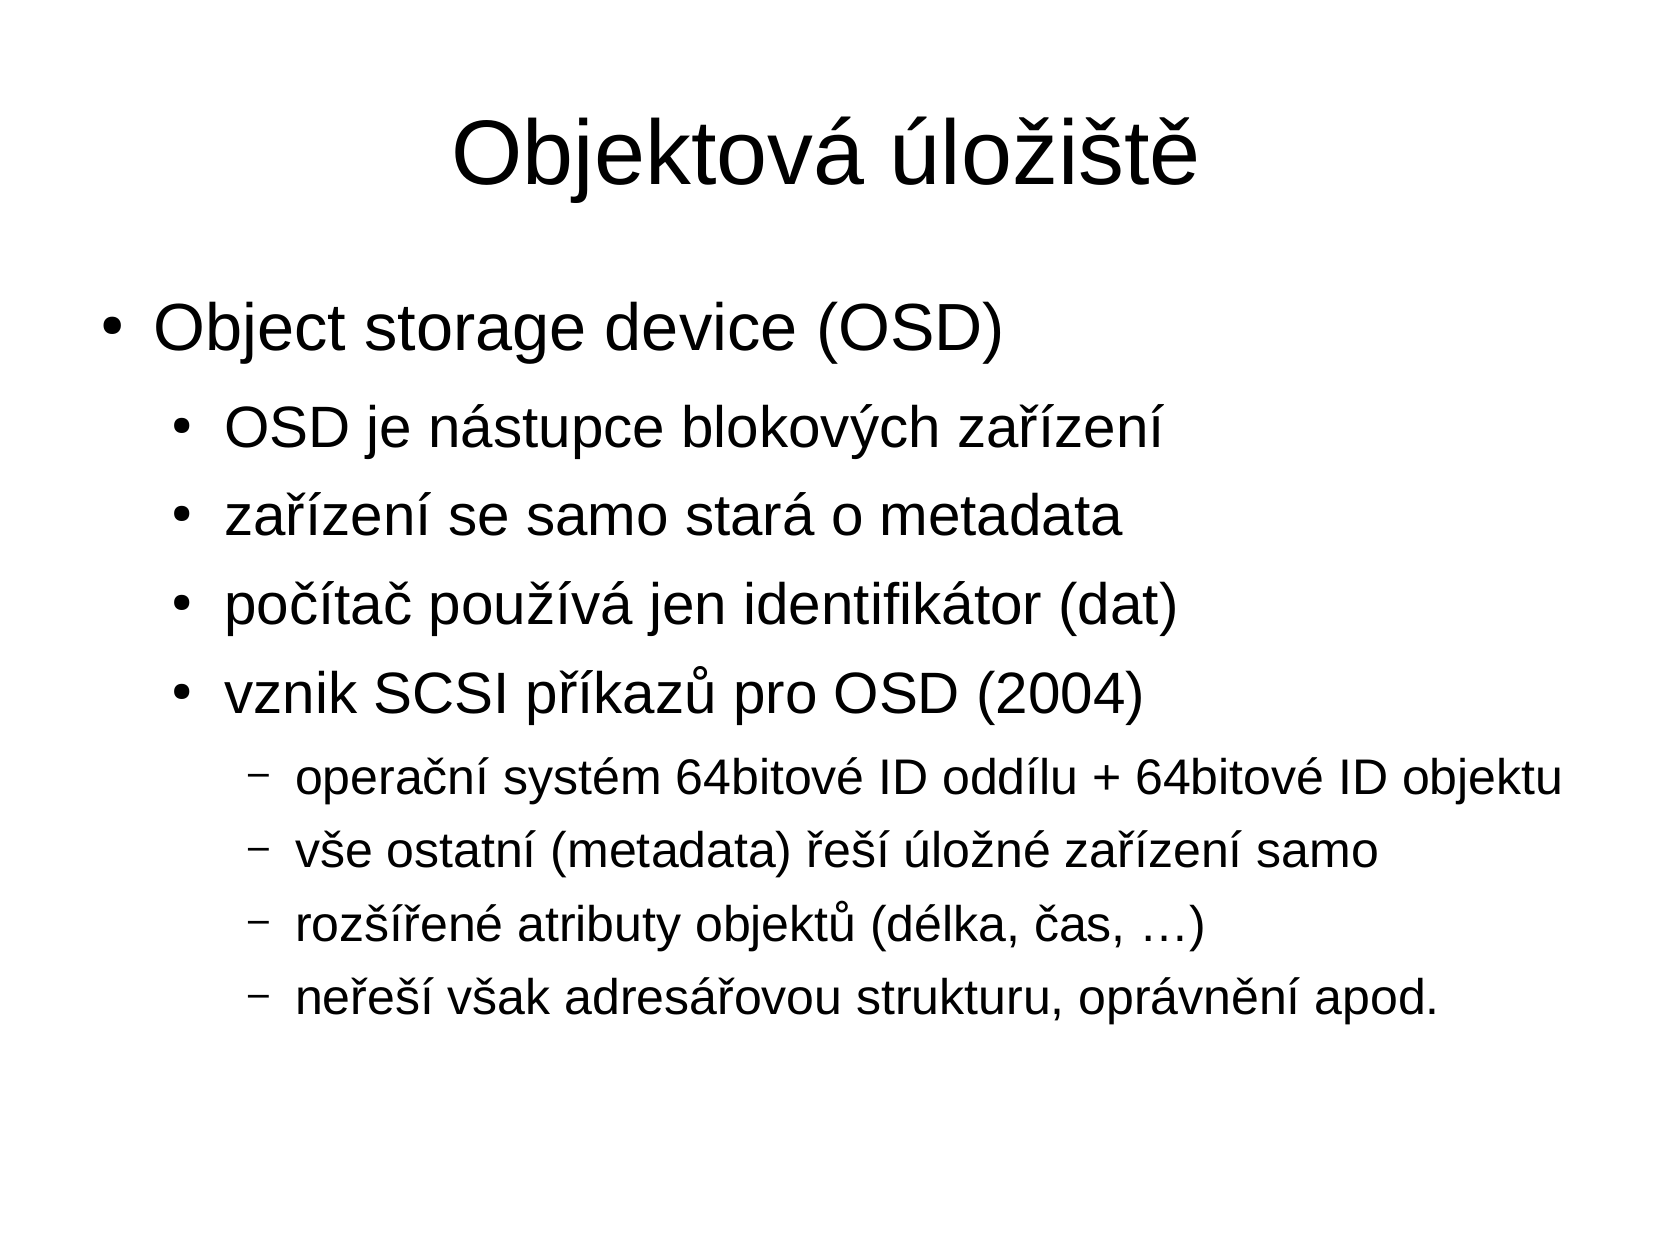

# Objektová úložiště
Object storage device (OSD)
OSD je nástupce blokových zařízení
zařízení se samo stará o metadata
počítač používá jen identifikátor (dat)
vznik SCSI příkazů pro OSD (2004)
operační systém 64bitové ID oddílu + 64bitové ID objektu
vše ostatní (metadata) řeší úložné zařízení samo
rozšířené atributy objektů (délka, čas, …)
neřeší však adresářovou strukturu, oprávnění apod.